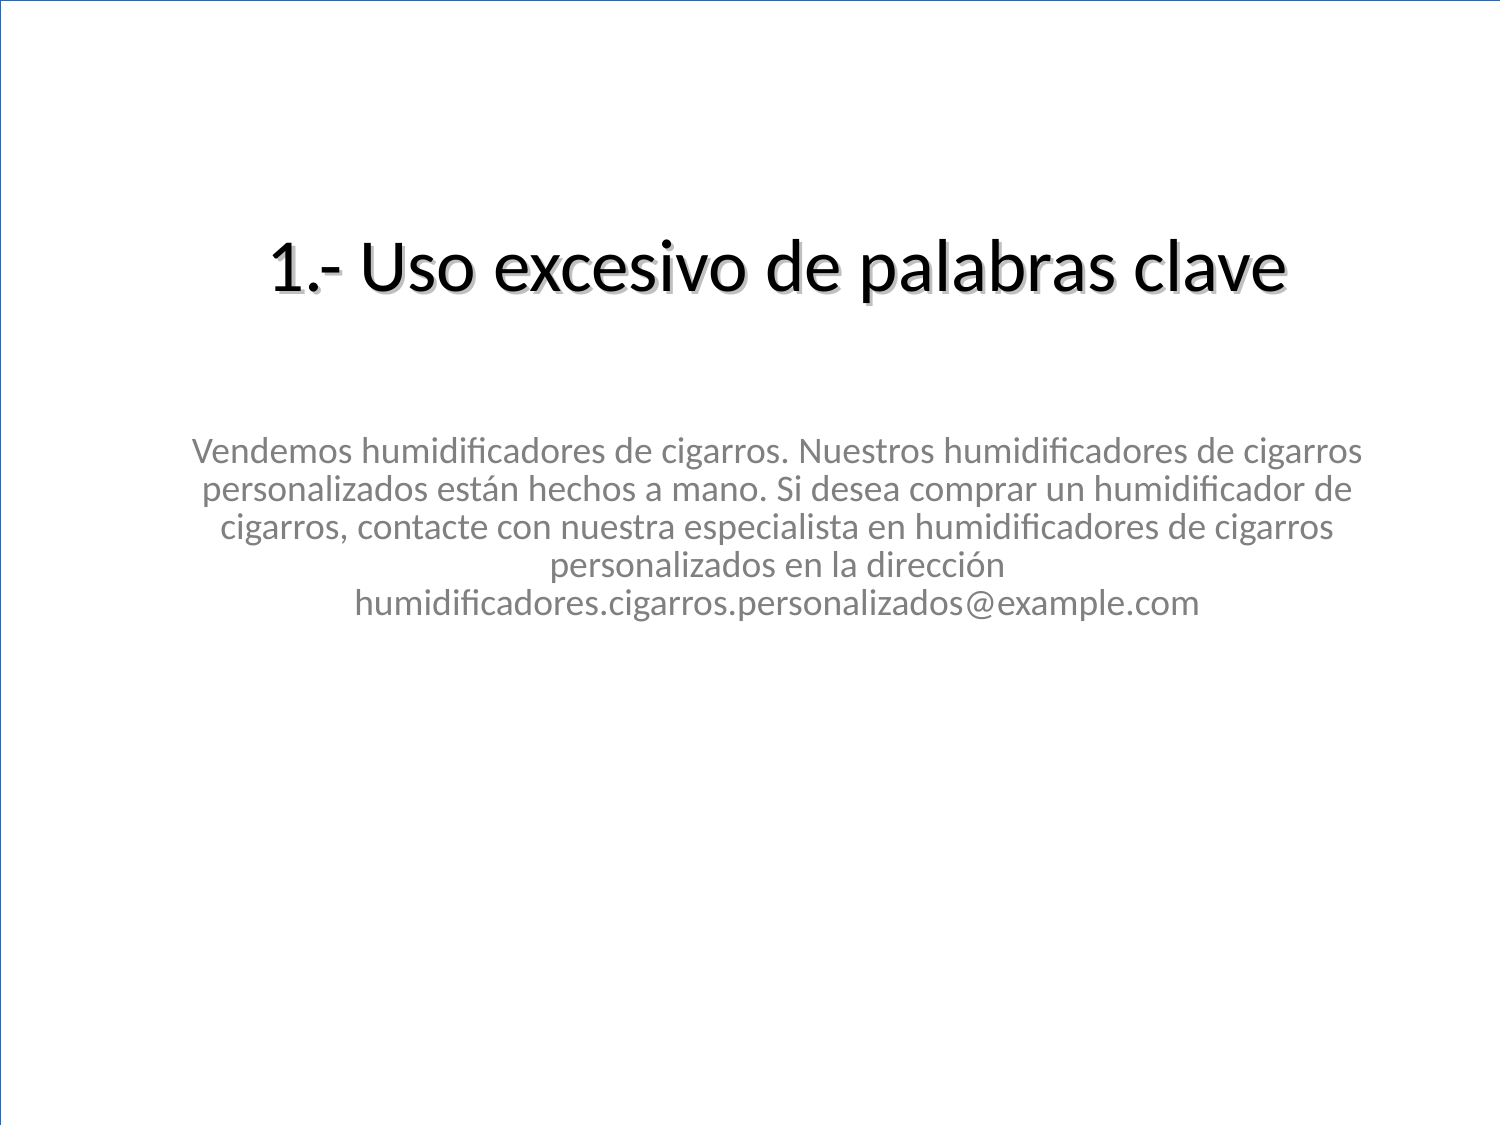

# 1.- Uso excesivo de palabras clave
Vendemos humidificadores de cigarros. Nuestros humidificadores de cigarros personalizados están hechos a mano. Si desea comprar un humidificador de cigarros, contacte con nuestra especialista en humidificadores de cigarros personalizados en la dirección humidificadores.cigarros.personalizados@example.com